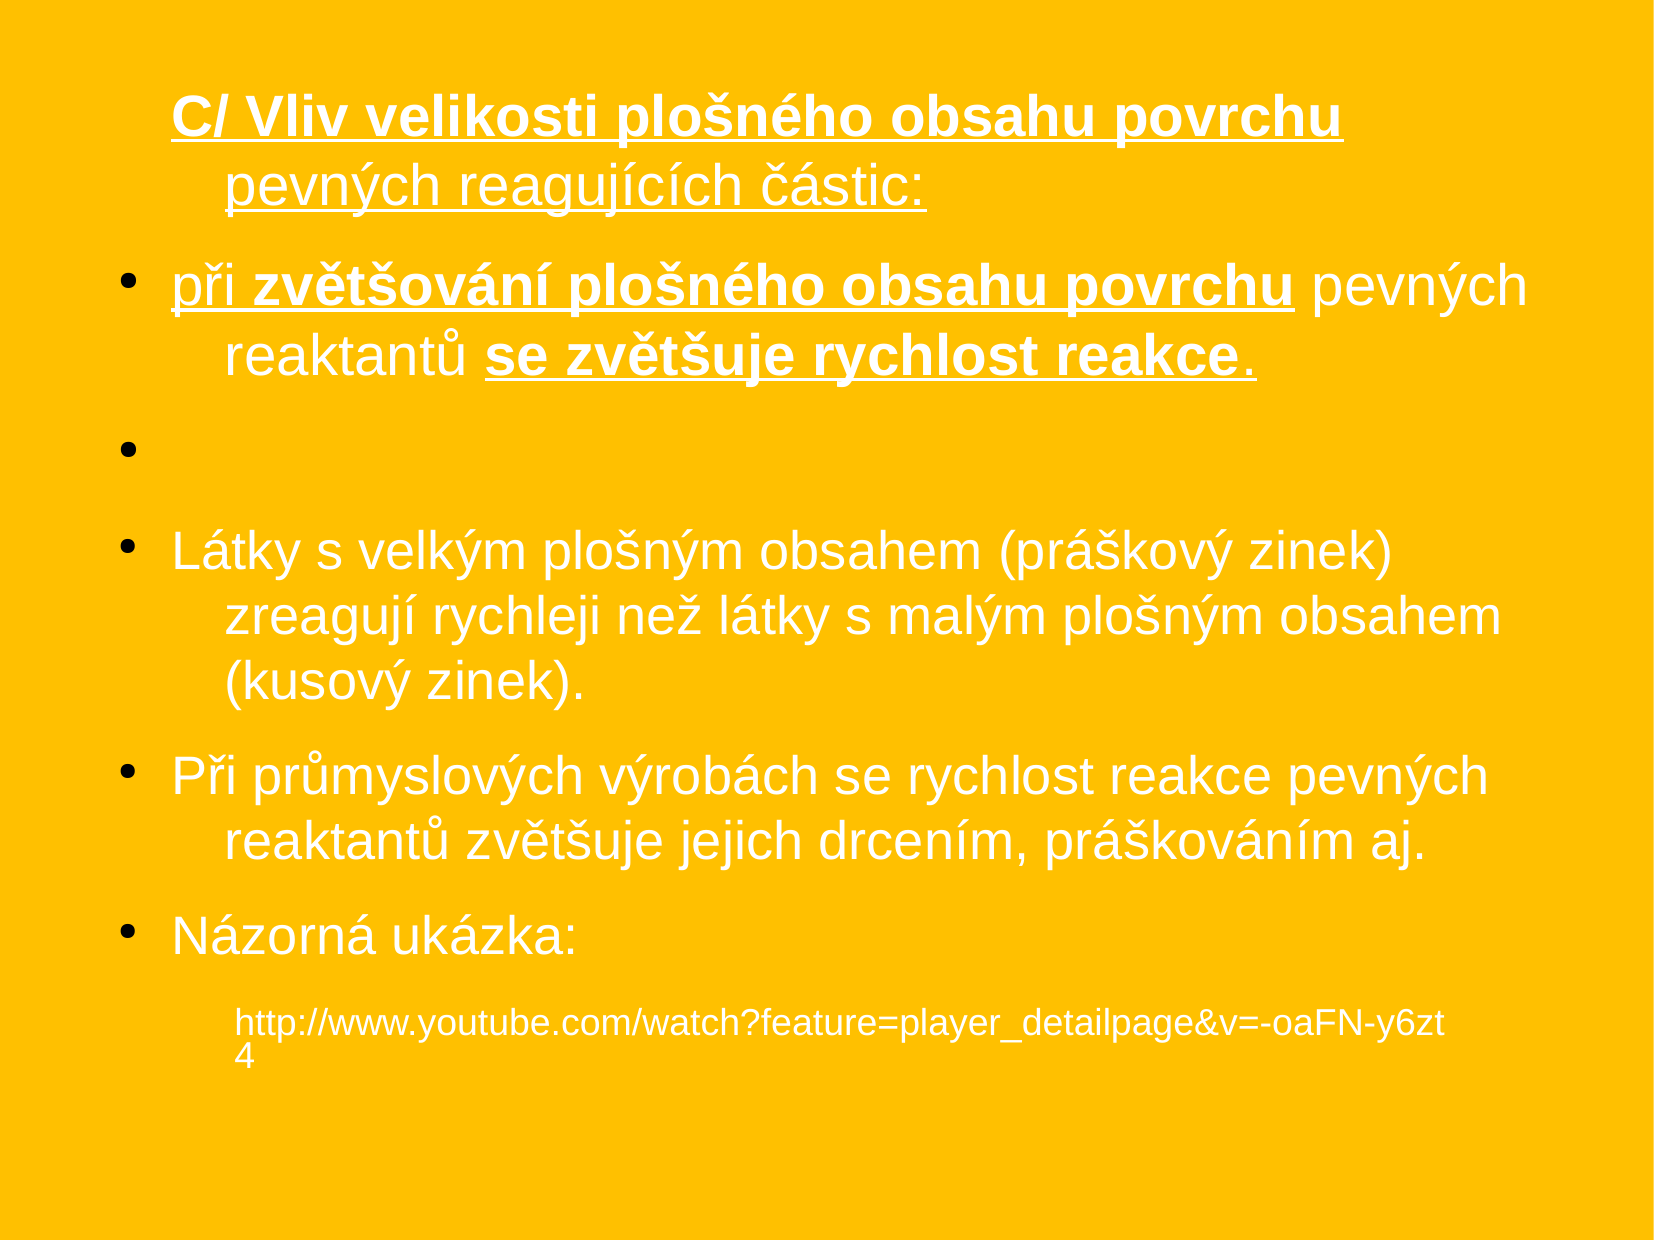

# C/ Vliv velikosti plošného obsahu povrchu pevných reagujících částic:
při zvětšování plošného obsahu povrchu pevných reaktantů se zvětšuje rychlost reakce.
Látky s velkým plošným obsahem (práškový zinek) zreagují rychleji než látky s malým plošným obsahem (kusový zinek).
Při průmyslových výrobách se rychlost reakce pevných reaktantů zvětšuje jejich drcením, práškováním aj.
Názorná ukázka:
http://www.youtube.com/watch?feature=player_detailpage&v=-oaFN-y6zt4